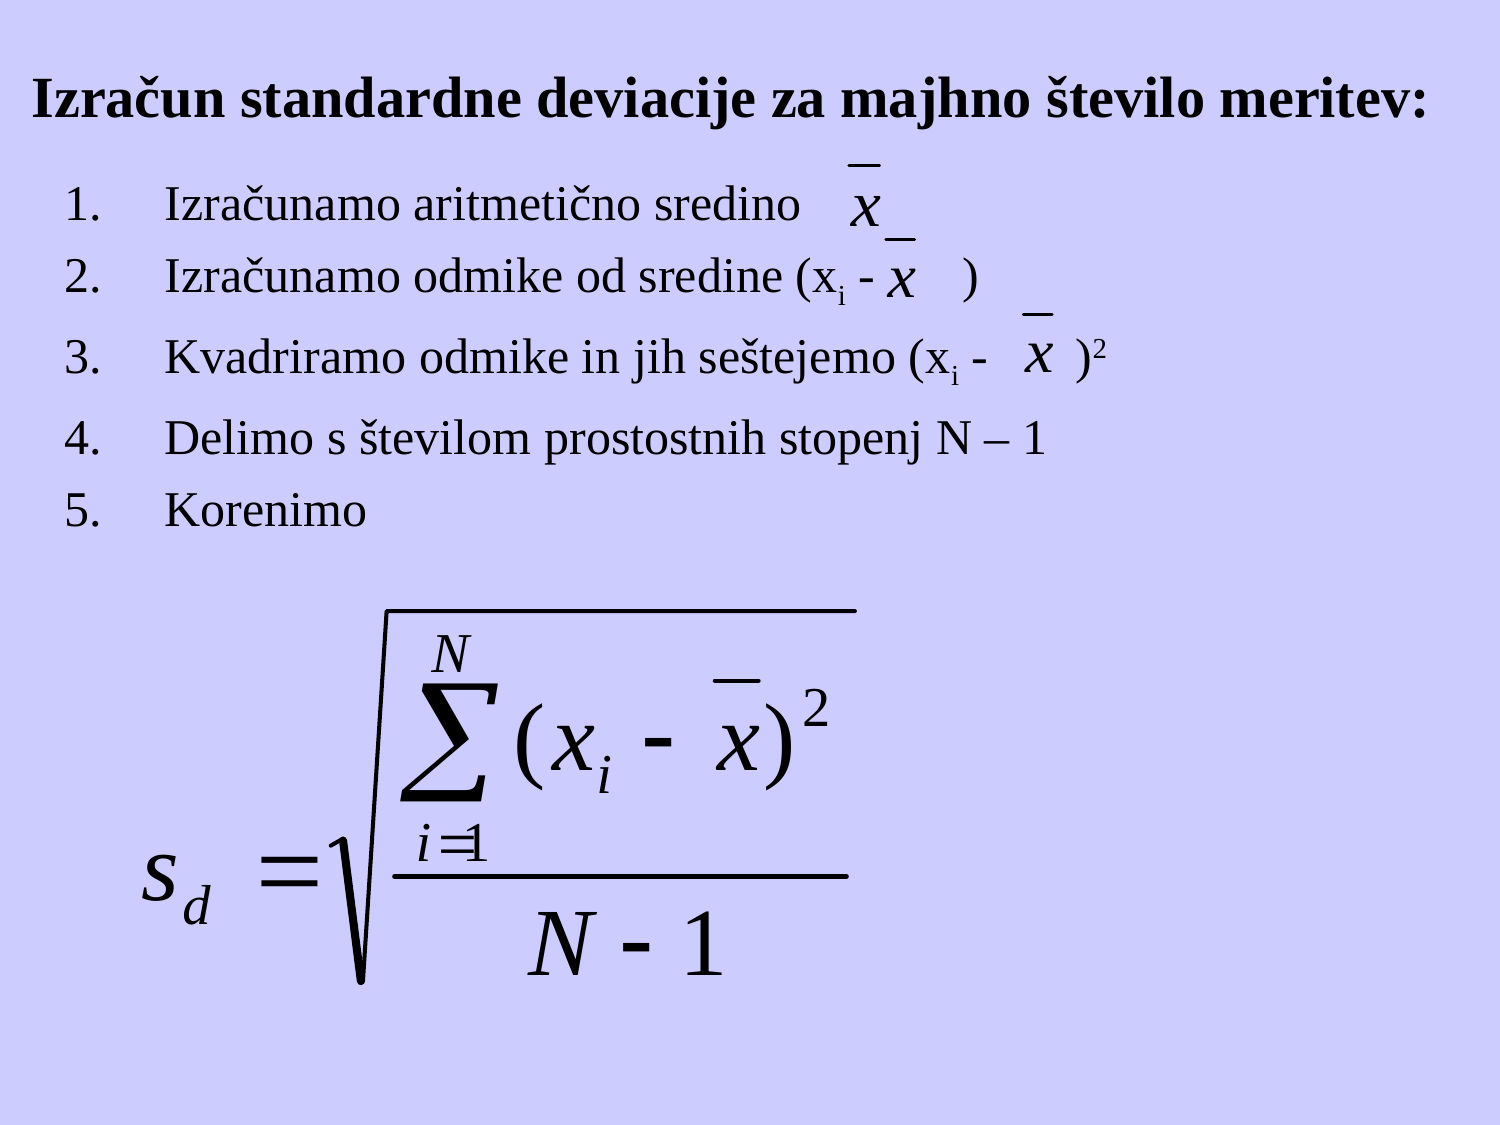

# Izračun standardne deviacije za majhno število meritev:
Izračunamo aritmetično sredino
Izračunamo odmike od sredine (xi - )
Kvadriramo odmike in jih seštejemo (xi - )2
4.	Delimo s številom prostostnih stopenj N – 1
5.	Korenimo